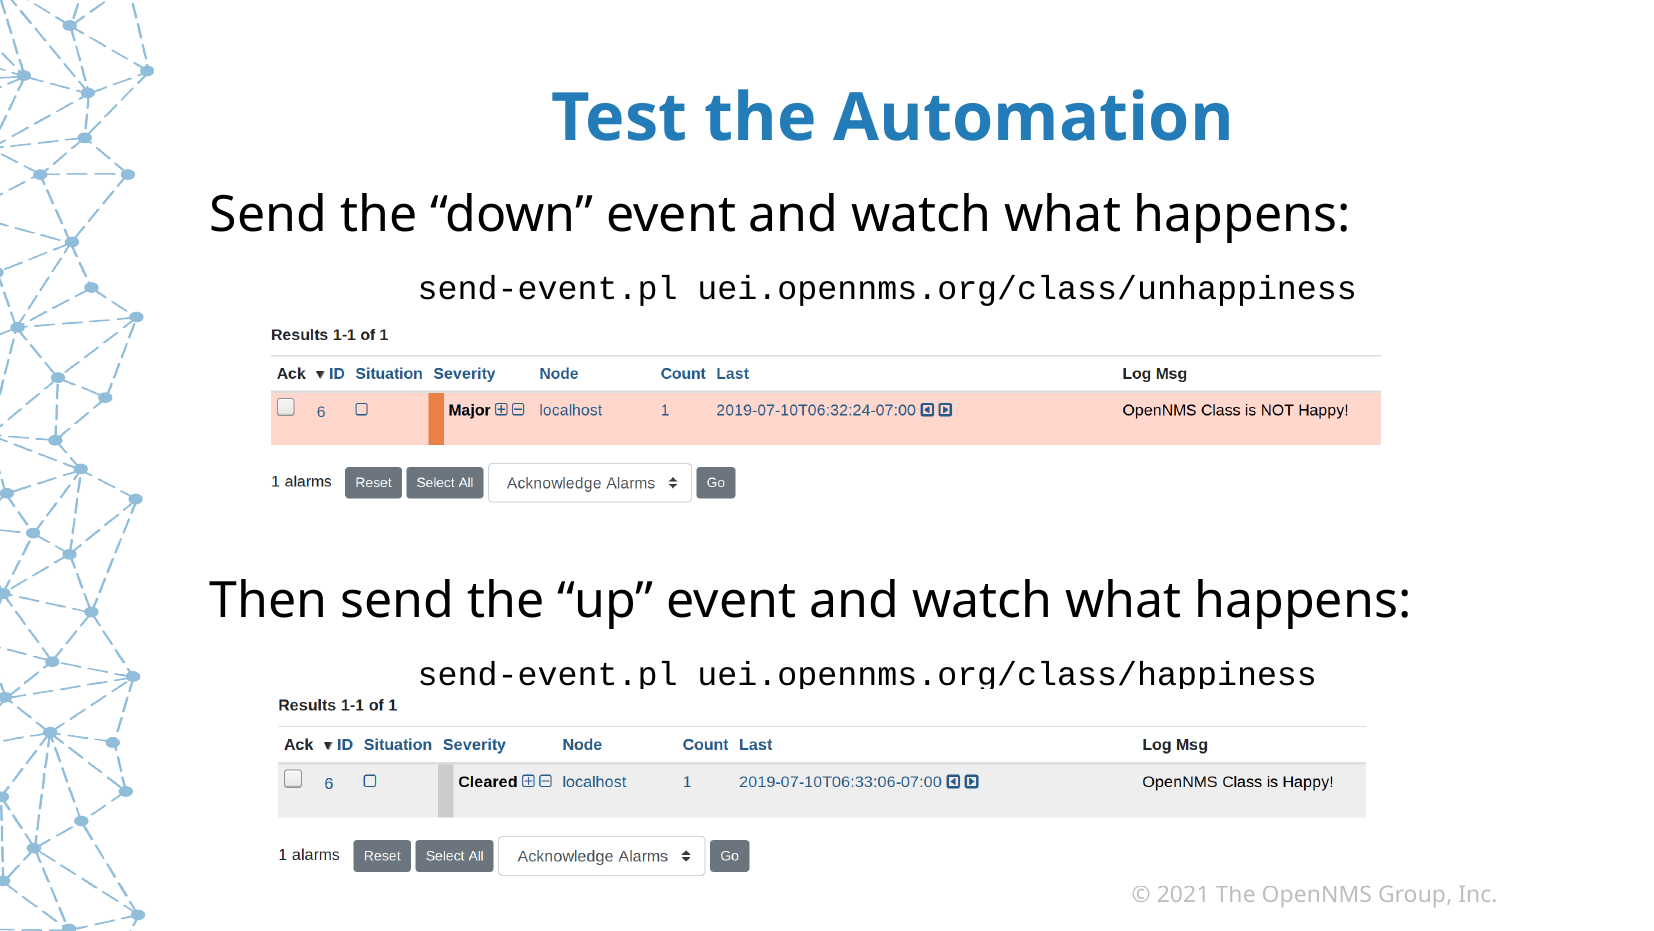

# Test the Automation
Send the “down” event and watch what happens:
 send-event.pl uei.opennms.org/class/unhappiness
Then send the “up” event and watch what happens:
 send-event.pl uei.opennms.org/class/happiness